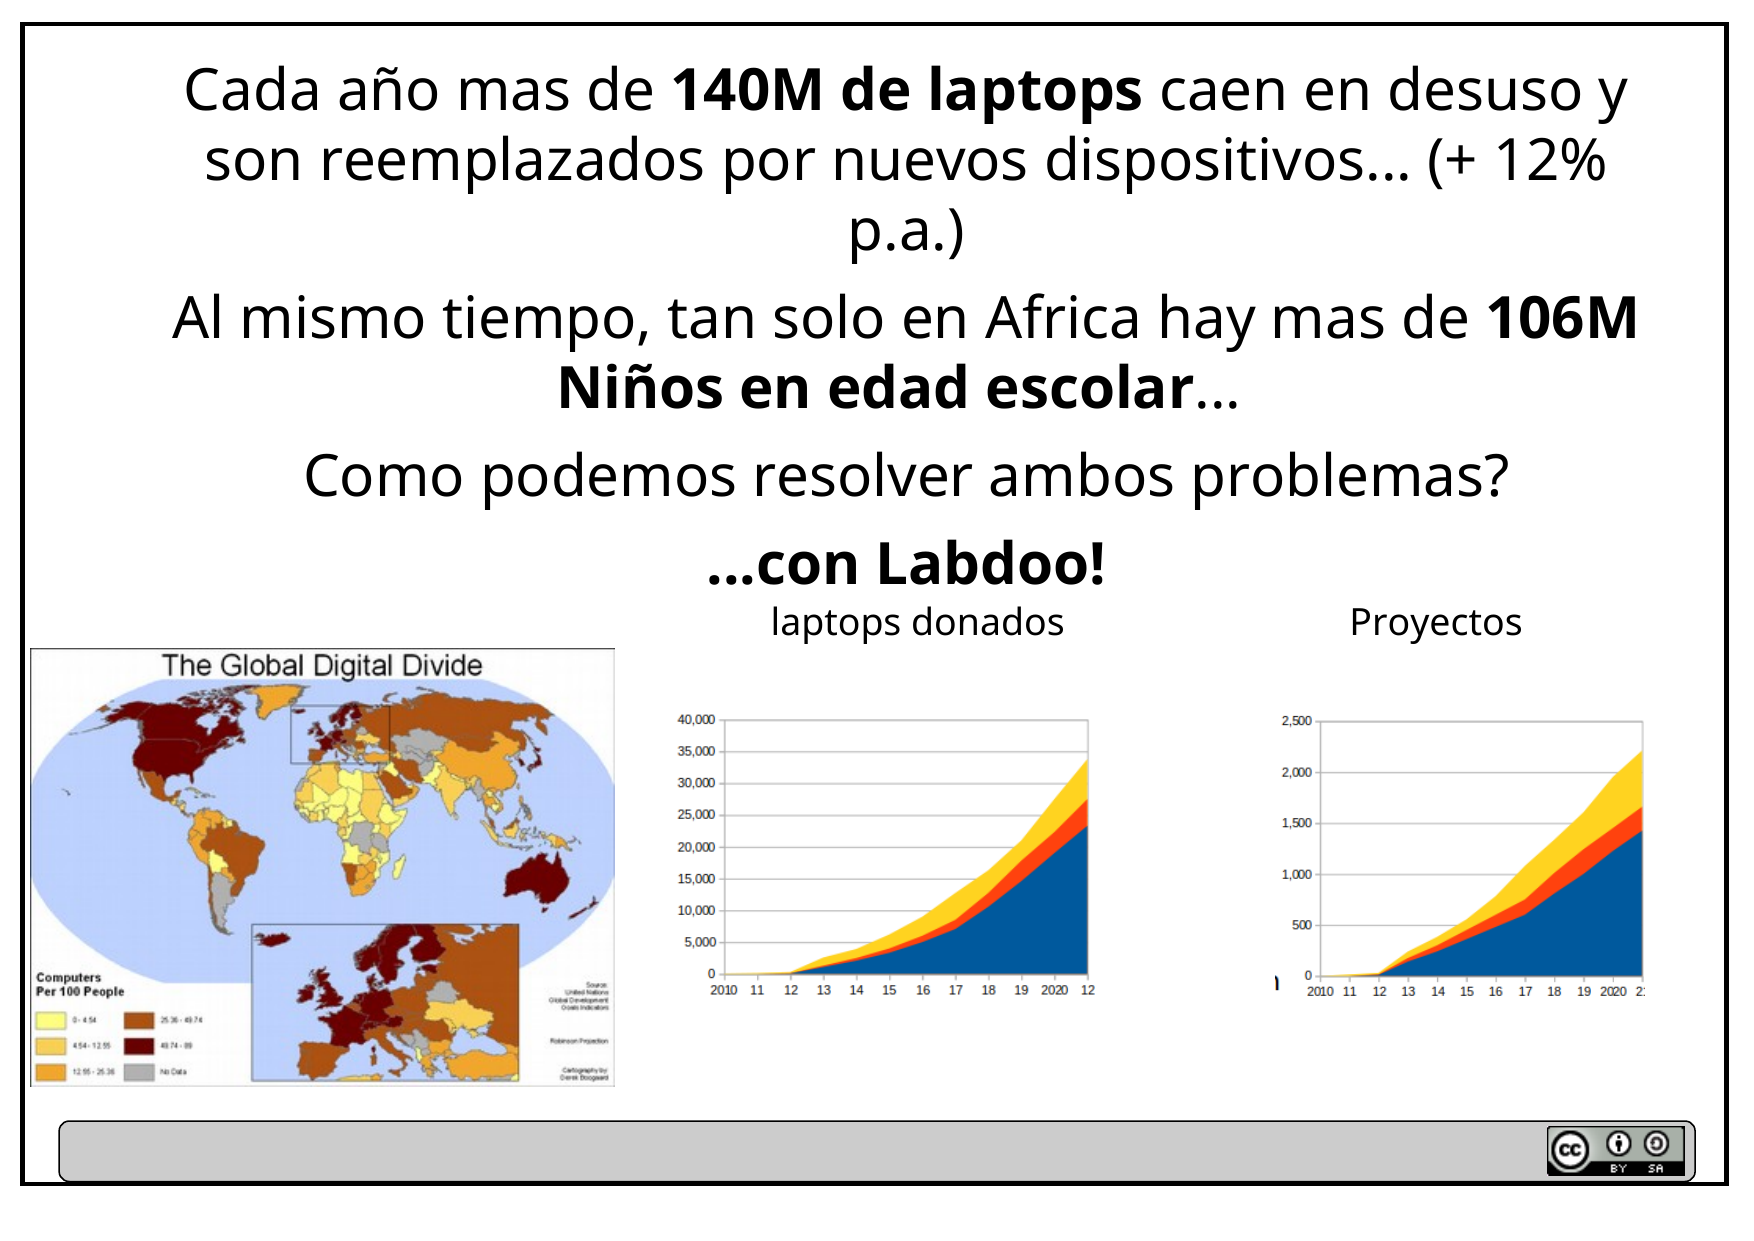

Cada año mas de 140M de laptops caen en desuso y son reemplazados por nuevos dispositivos... (+ 12% p.a.)
Al mismo tiempo, tan solo en Africa hay mas de 106M Niños en edad escolar...
Como podemos resolver ambos problemas?
...con Labdoo!
laptops donados
Proyectos